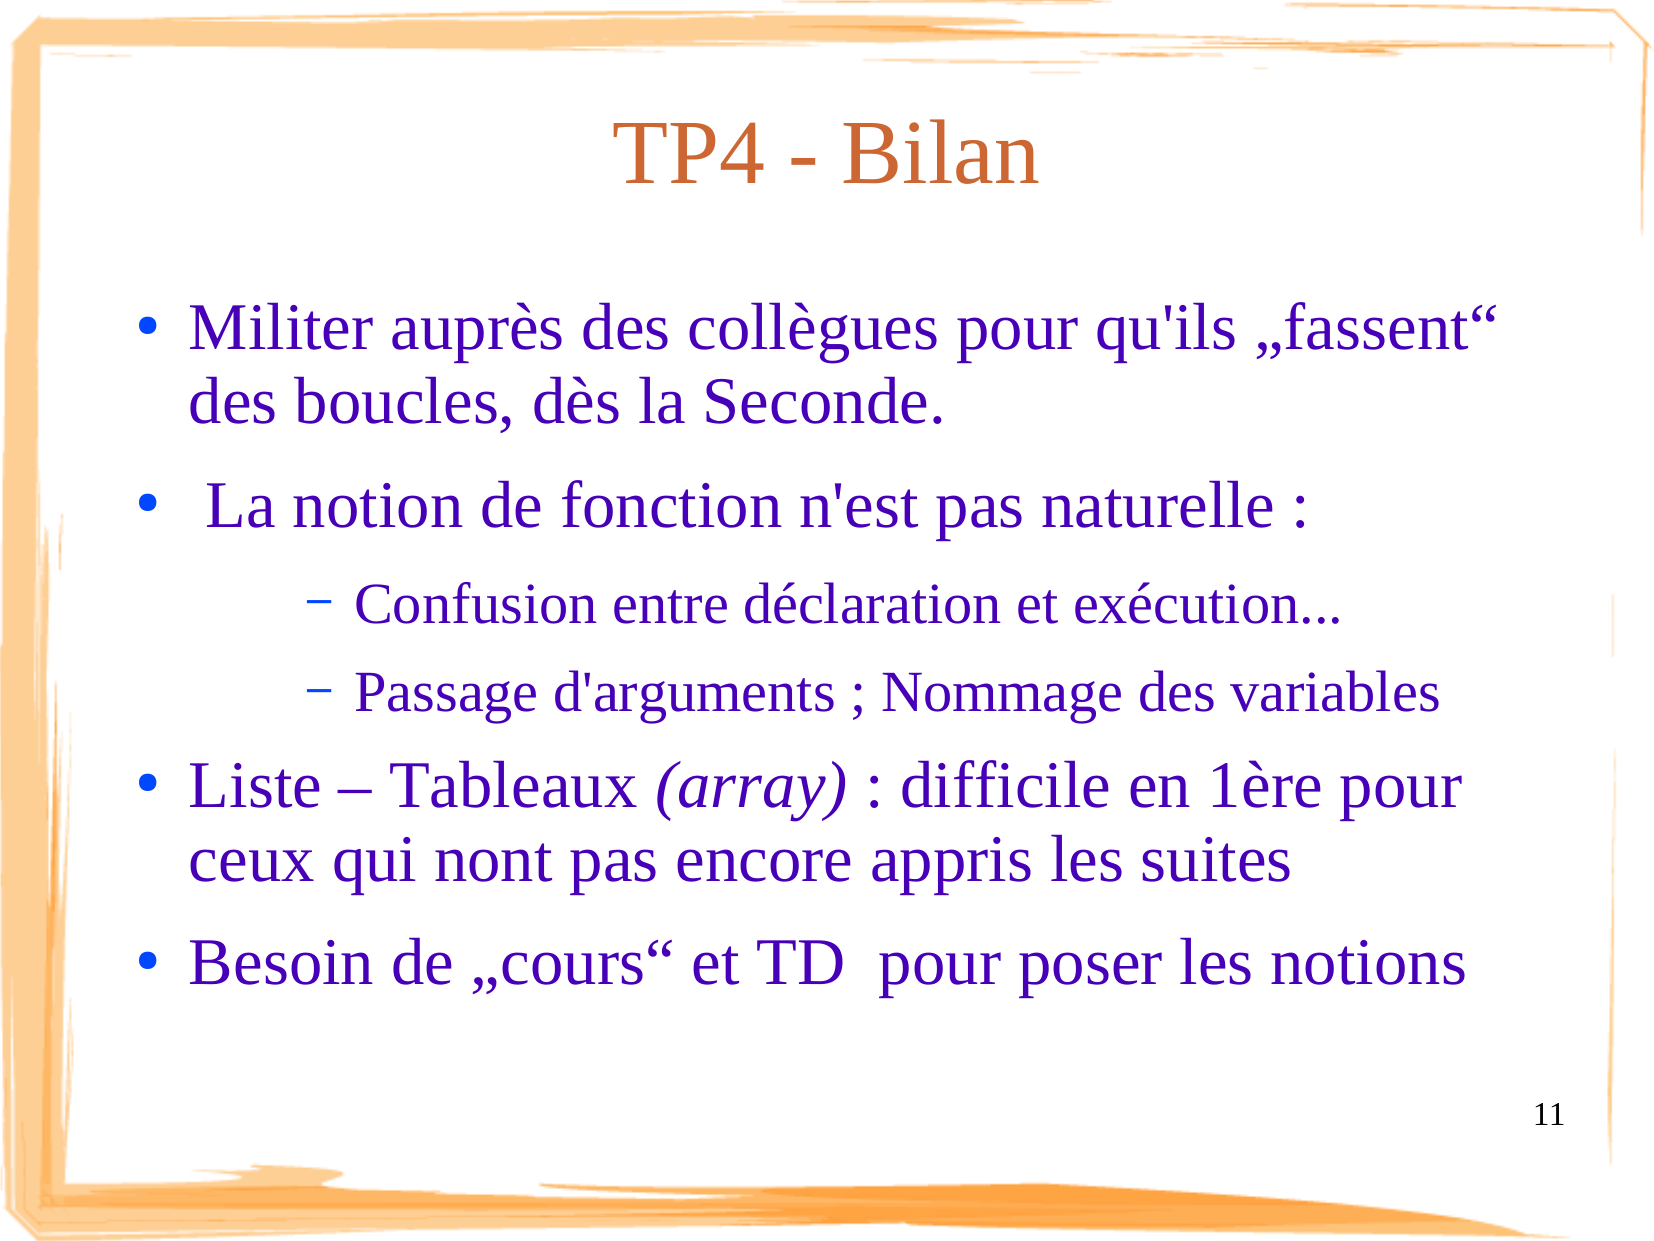

# TP4 - Bilan
Militer auprès des collègues pour qu'ils „fassent“ des boucles, dès la Seconde.
 La notion de fonction n'est pas naturelle :
Confusion entre déclaration et exécution...
Passage d'arguments ; Nommage des variables
Liste – Tableaux (array) : difficile en 1ère pour ceux qui nont pas encore appris les suites
Besoin de „cours“ et TD pour poser les notions
11